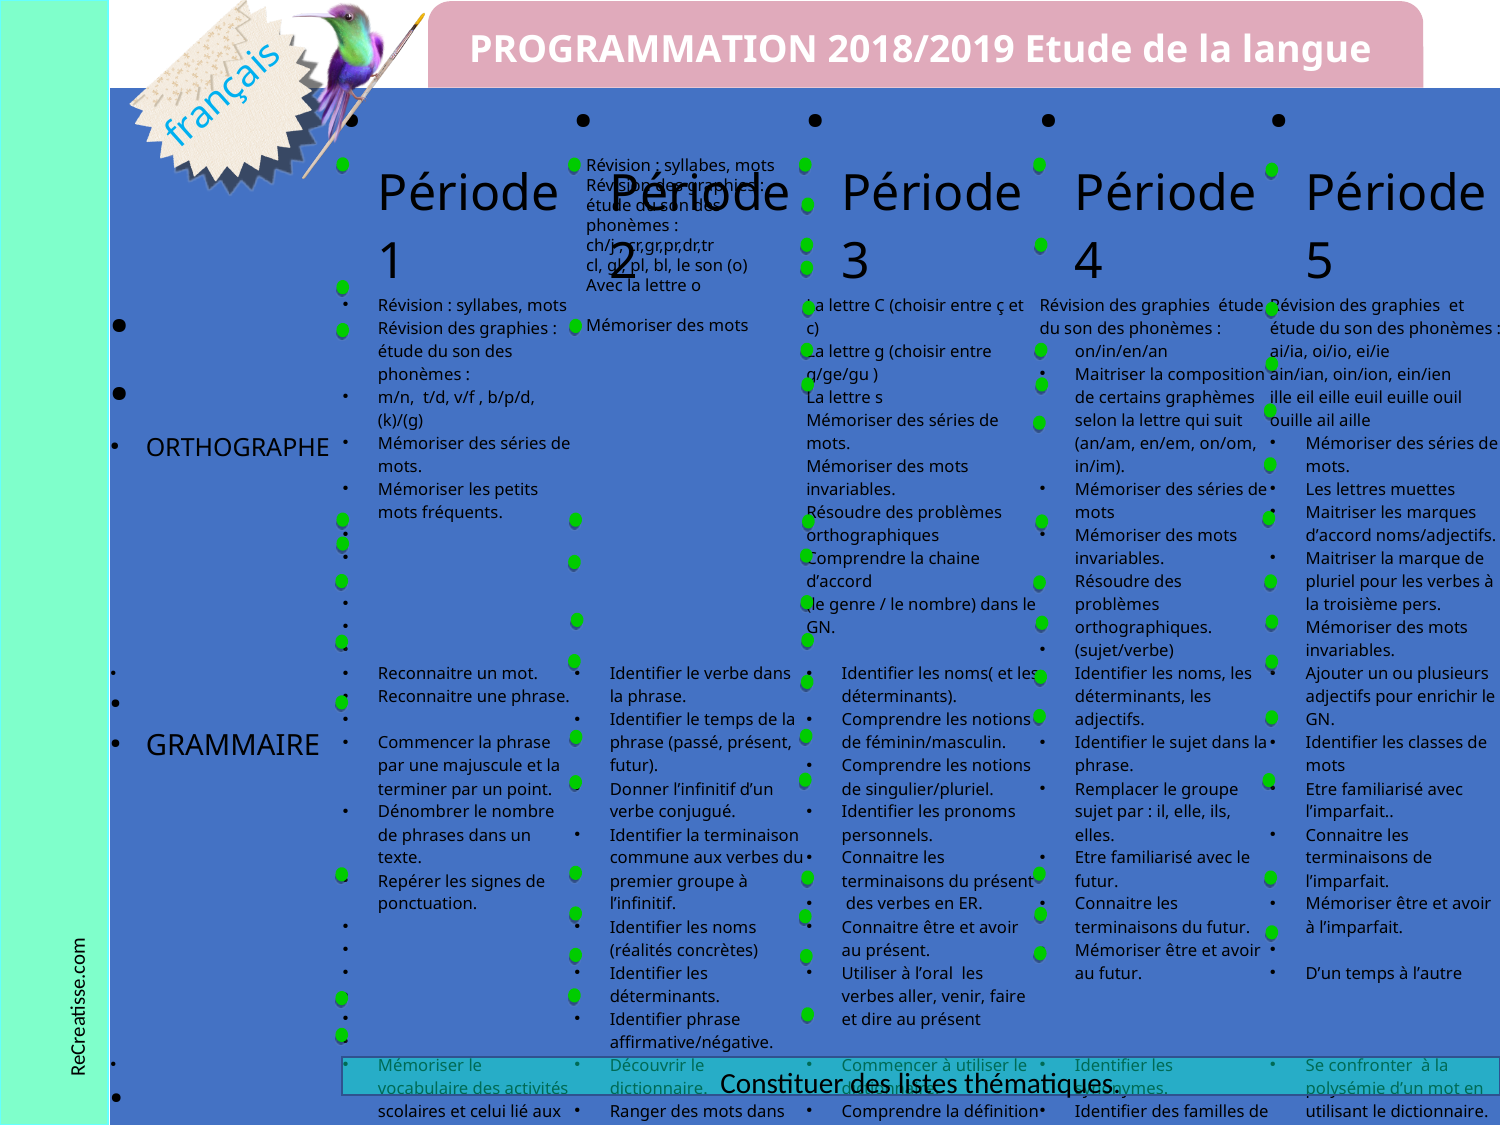

PROGRAMMATION 2018/2019 Etude de la langue
français
| | Période 1 | Période 2 | Période 3 | Période 4 | Période 5 |
| --- | --- | --- | --- | --- | --- |
| ORTHOGRAPHE | Révision : syllabes, mots Révision des graphies : étude du son des phonèmes : m/n, t/d, v/f , b/p/d, (k)/(g) Mémoriser des séries de mots. Mémoriser les petits mots fréquents. | | La lettre C (choisir entre ç et c) La lettre g (choisir entre g/ge/gu ) La lettre s Mémoriser des séries de mots. Mémoriser des mots invariables. Résoudre des problèmes orthographiques Comprendre la chaine d’accord (le genre / le nombre) dans le GN. | Révision des graphies étude du son des phonèmes : on/in/en/an Maitriser la composition de certains graphèmes selon la lettre qui suit (an/am, en/em, on/om, in/im). Mémoriser des séries de mots Mémoriser des mots invariables. Résoudre des problèmes orthographiques. (sujet/verbe) | Révision des graphies et étude du son des phonèmes : ai/ia, oi/io, ei/ie ain/ian, oin/ion, ein/ien ille eil eille euil euille ouil ouille ail aille Mémoriser des séries de mots. Les lettres muettes Maitriser les marques d’accord noms/adjectifs. Maitriser la marque de pluriel pour les verbes à la troisième pers. Mémoriser des mots invariables. |
| GRAMMAIRE | Reconnaitre un mot. Reconnaitre une phrase. Commencer la phrase par une majuscule et la terminer par un point. Dénombrer le nombre de phrases dans un texte. Repérer les signes de ponctuation. | Identifier le verbe dans la phrase. Identifier le temps de la phrase (passé, présent, futur). Donner l’infinitif d’un verbe conjugué. Identifier la terminaison commune aux verbes du premier groupe à l’infinitif. Identifier les noms (réalités concrètes) Identifier les déterminants. Identifier phrase affirmative/négative. | Identifier les noms( et les déterminants). Comprendre les notions de féminin/masculin. Comprendre les notions de singulier/pluriel. Identifier les pronoms personnels. Connaitre les terminaisons du présent des verbes en ER. Connaitre être et avoir au présent. Utiliser à l’oral les verbes aller, venir, faire et dire au présent | Identifier les noms, les déterminants, les adjectifs. Identifier le sujet dans la phrase. Remplacer le groupe sujet par : il, elle, ils, elles. Etre familiarisé avec le futur. Connaitre les terminaisons du futur. Mémoriser être et avoir au futur. | Ajouter un ou plusieurs adjectifs pour enrichir le GN. Identifier les classes de mots Etre familiarisé avec l’imparfait.. Connaitre les terminaisons de l’imparfait. Mémoriser être et avoir à l’imparfait. D’un temps à l’autre |
| LEXIQUE | Mémoriser le vocabulaire des activités scolaires et celui lié aux apprentissages disciplinaires. Connaitre l’ordre alphabétique. Trouver le mot étiquette. | Découvrir le dictionnaire. Ranger des mots dans l’ordre alphabétique. Reconnaitre les mots qui indiquent l’ordre. Reconnaitre les mots qui indiquent le lieu. | Commencer à utiliser le dictionnaire. Comprendre la définition d’un mot. Utiliser le dictionnaire pour vérifier l’orthographe d’un mot. Identifier les antonymes. | Identifier les synonymes. Identifier des familles de mots. Regrouper les mots en fonction de leur préfixe. | Se confronter à la polysémie d’un mot en utilisant le dictionnaire. Chercher dans le dictionnaire. |
Révision : syllabes, mots
Révision des graphies : étude du son des phonèmes :
ch/j , cr,gr,pr,dr,tr
cl, gl, pl, bl, le son (o)
Avec la lettre o
Mémoriser des mots
ReCreatisse.com
Constituer des listes thématiques.